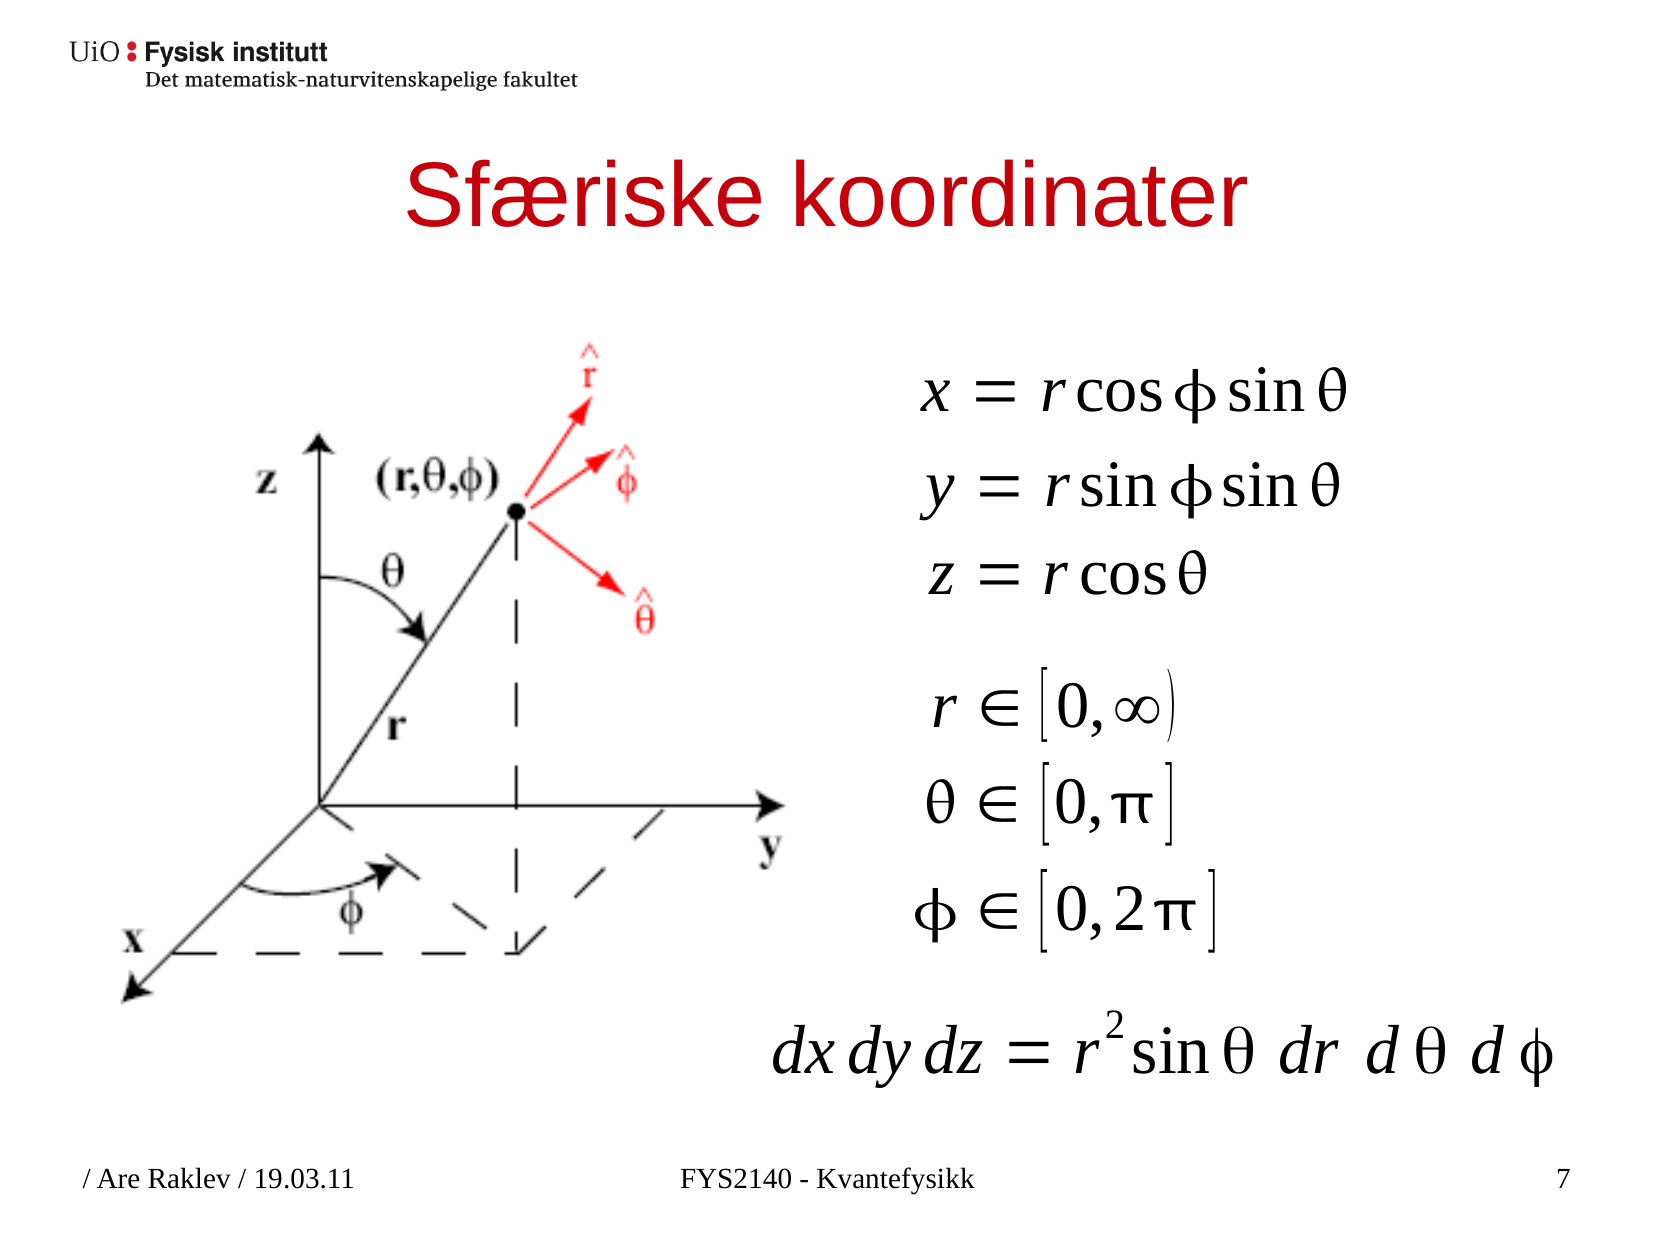

# Sfæriske koordinater
/ Are Raklev / 19.03.11
FYS2140 - Kvantefysikk
7